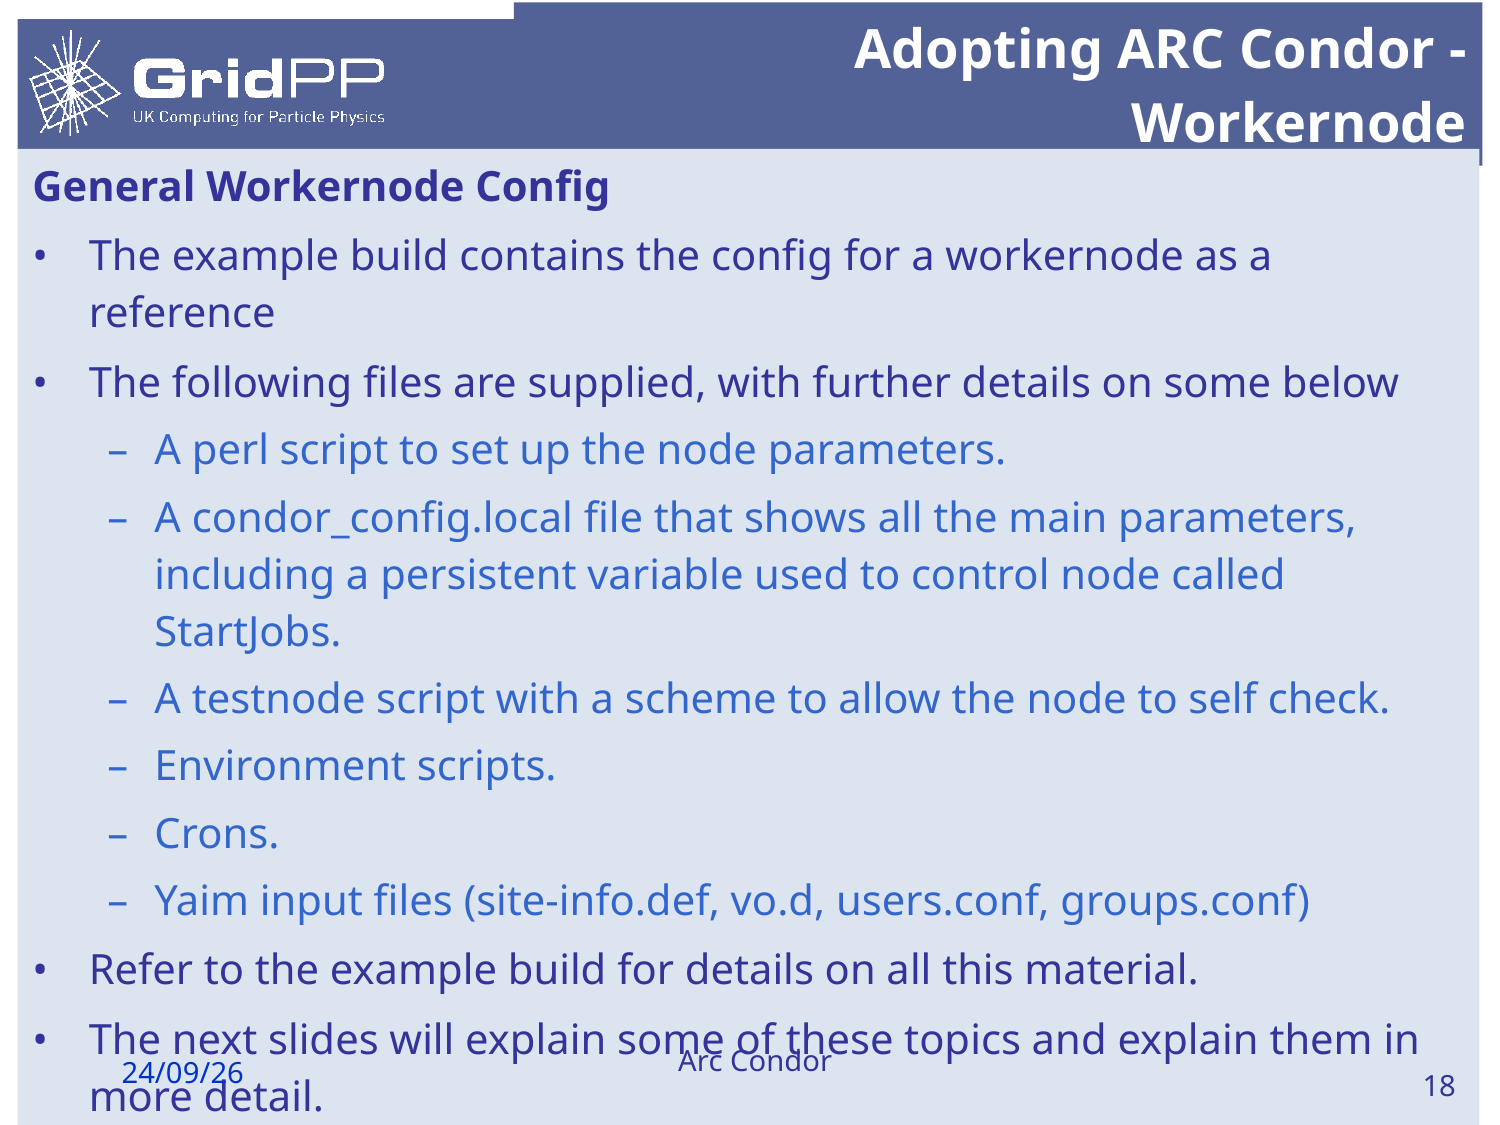

# Adopting ARC Condor - Workernode
General Workernode Config
The example build contains the config for a workernode as a reference
The following files are supplied, with further details on some below
A perl script to set up the node parameters.
A condor_config.local file that shows all the main parameters, including a persistent variable used to control node called StartJobs.
A testnode script with a scheme to allow the node to self check.
Environment scripts.
Crons.
Yaim input files (site-info.def, vo.d, users.conf, groups.conf)
Refer to the example build for details on all this material.
The next slides will explain some of these topics and explain them in more detail.
Worker nodes also need a set of user accounts; we use the same scheme as we did on the head nodes with Yaim.
Arc Condor